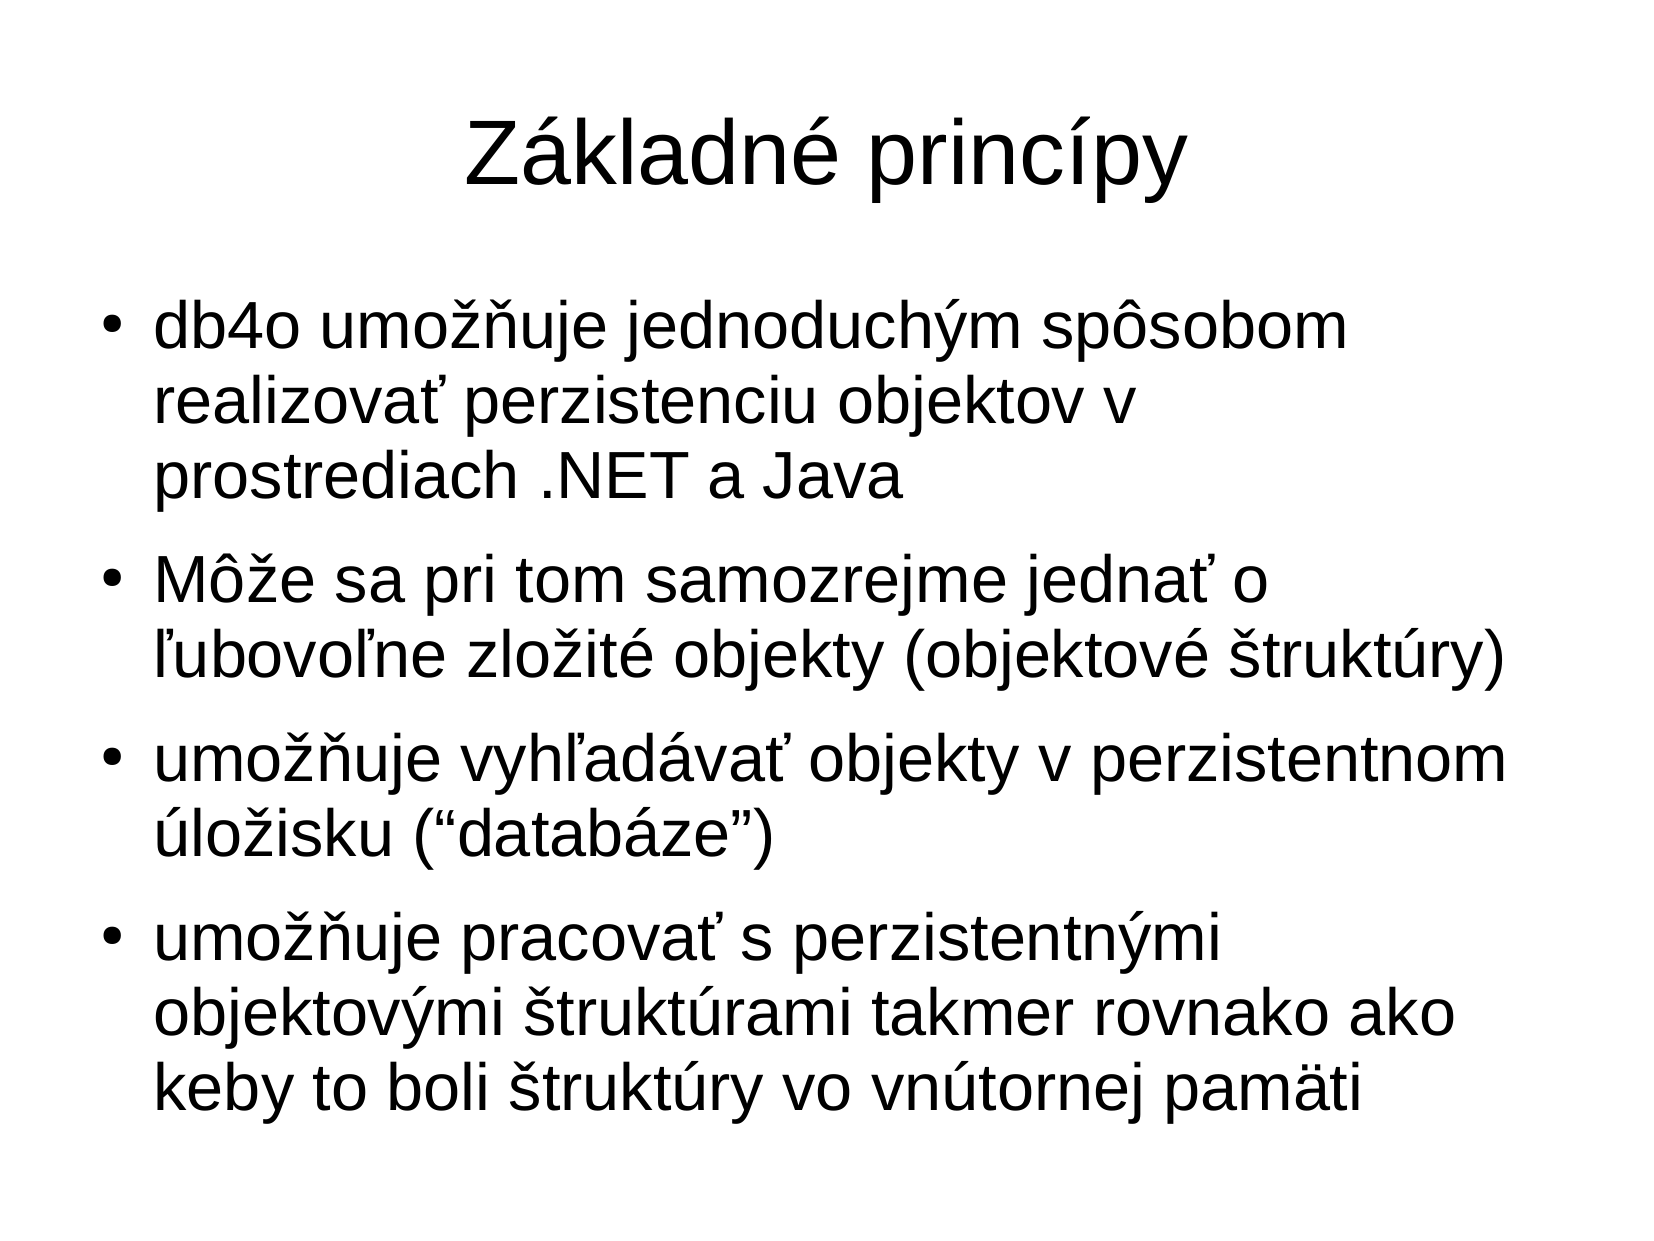

# Základné princípy
db4o umožňuje jednoduchým spôsobom realizovať perzistenciu objektov v prostrediach .NET a Java
Môže sa pri tom samozrejme jednať o ľubovoľne zložité objekty (objektové štruktúry)
umožňuje vyhľadávať objekty v perzistentnom úložisku (“databáze”)
umožňuje pracovať s perzistentnými objektovými štruktúrami takmer rovnako ako keby to boli štruktúry vo vnútornej pamäti